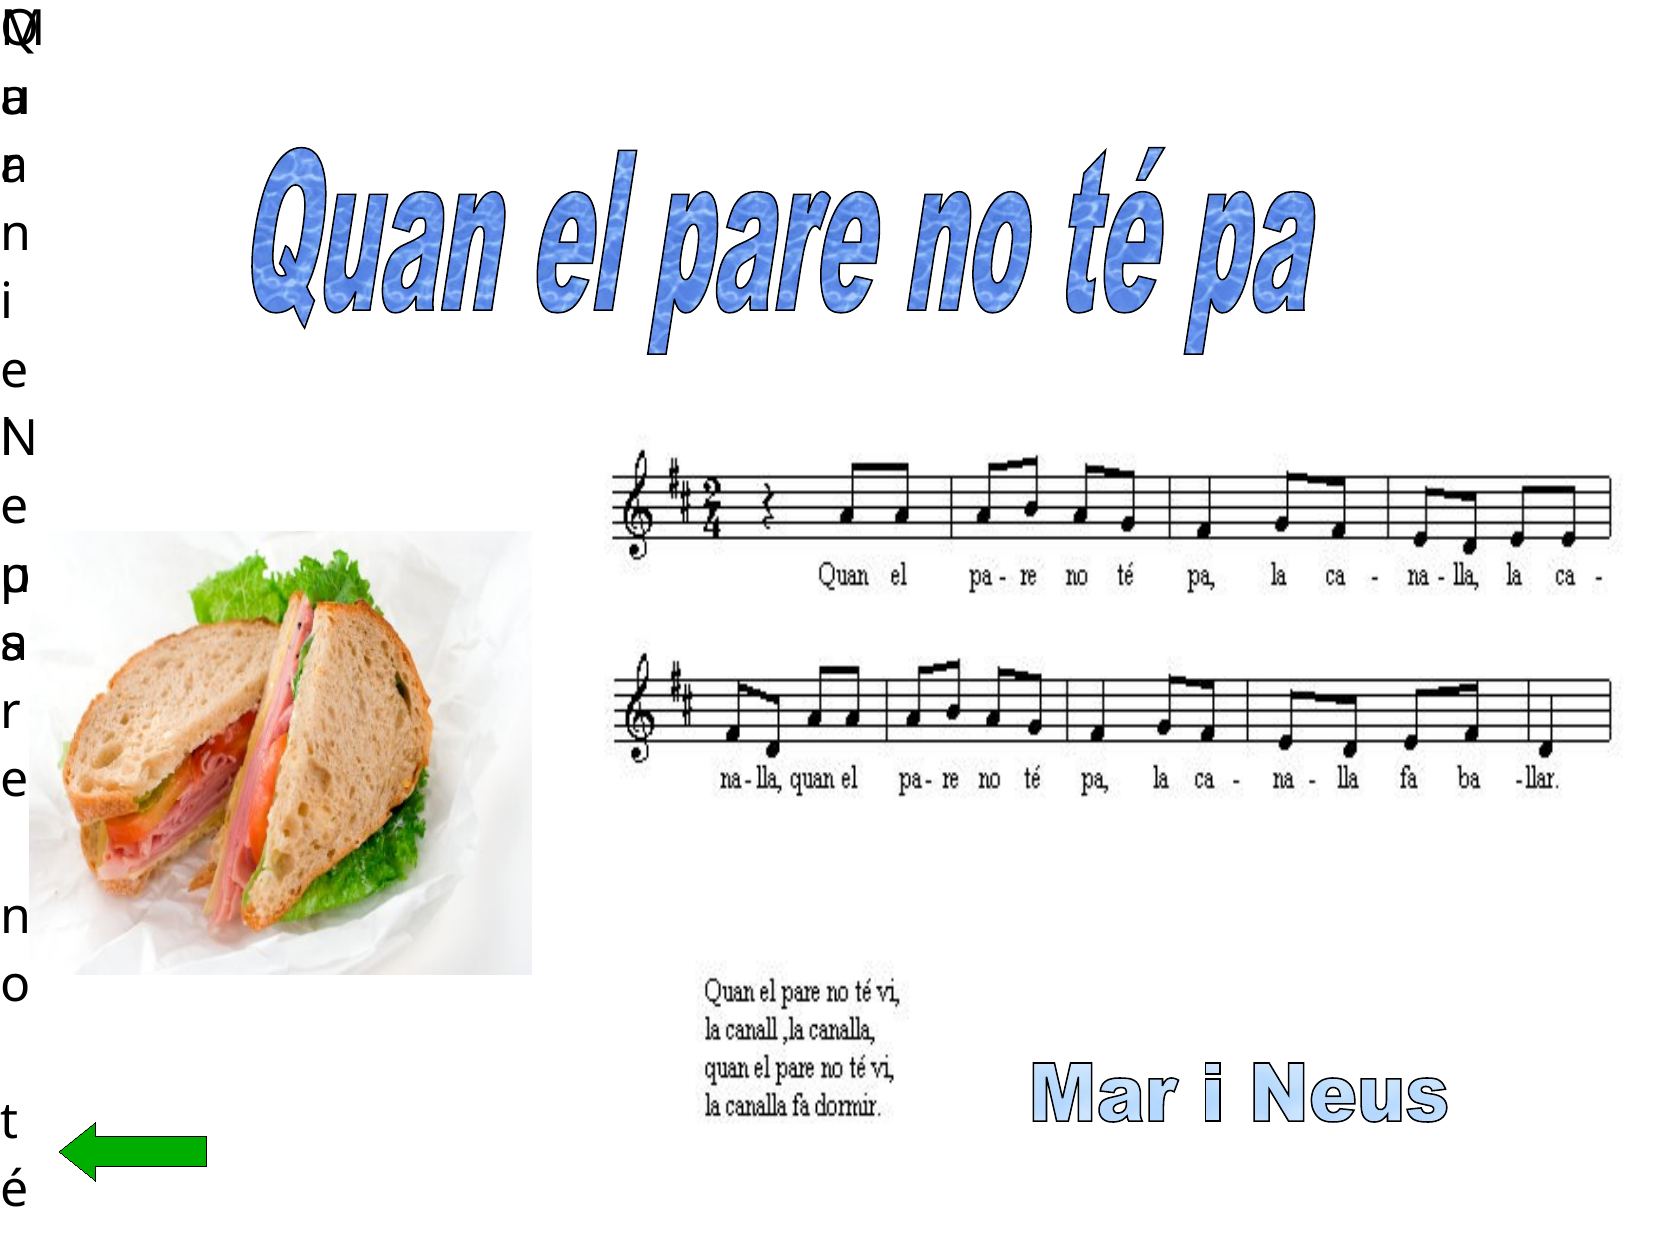

Quan el pare no té pa
Mar i Neus